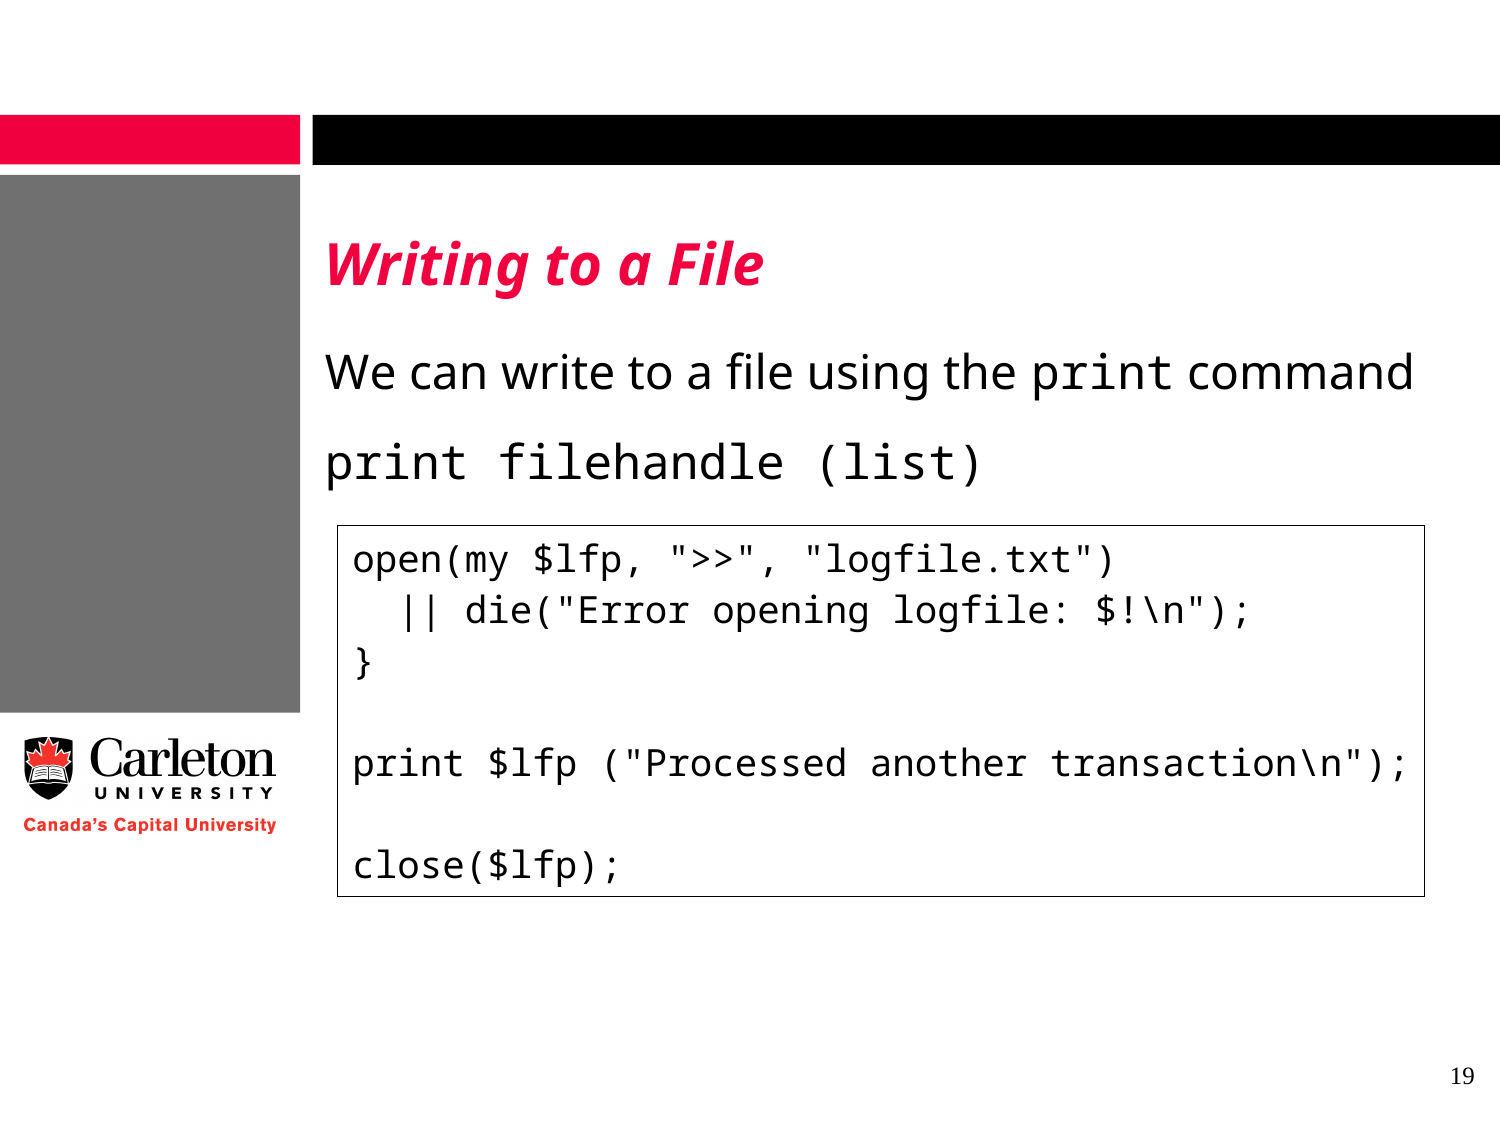

# Writing to a File
We can write to a file using the print command
print filehandle (list)
open(my $lfp, ">>", "logfile.txt")
 || die("Error opening logfile: $!\n");
}
print $lfp ("Processed another transaction\n");
close($lfp);
19